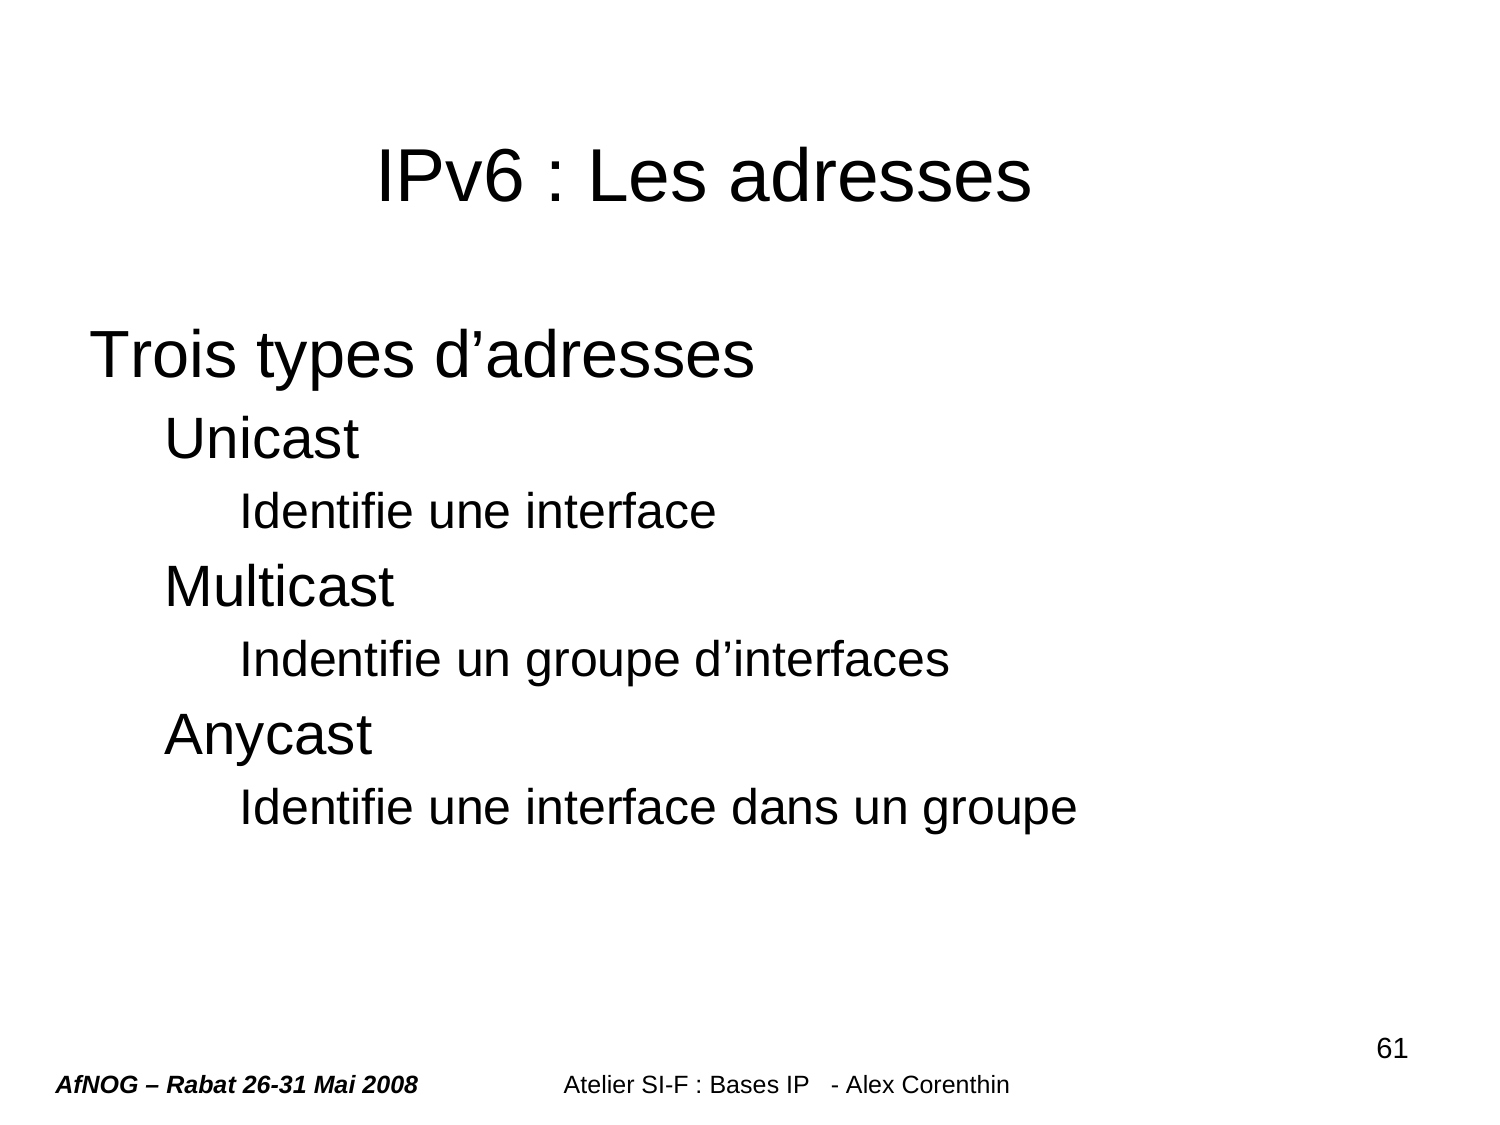

# IPv6 : Les adresses
Trois types d’adresses
Unicast
Identifie une interface
Multicast
Indentifie un groupe d’interfaces
Anycast
Identifie une interface dans un groupe
61